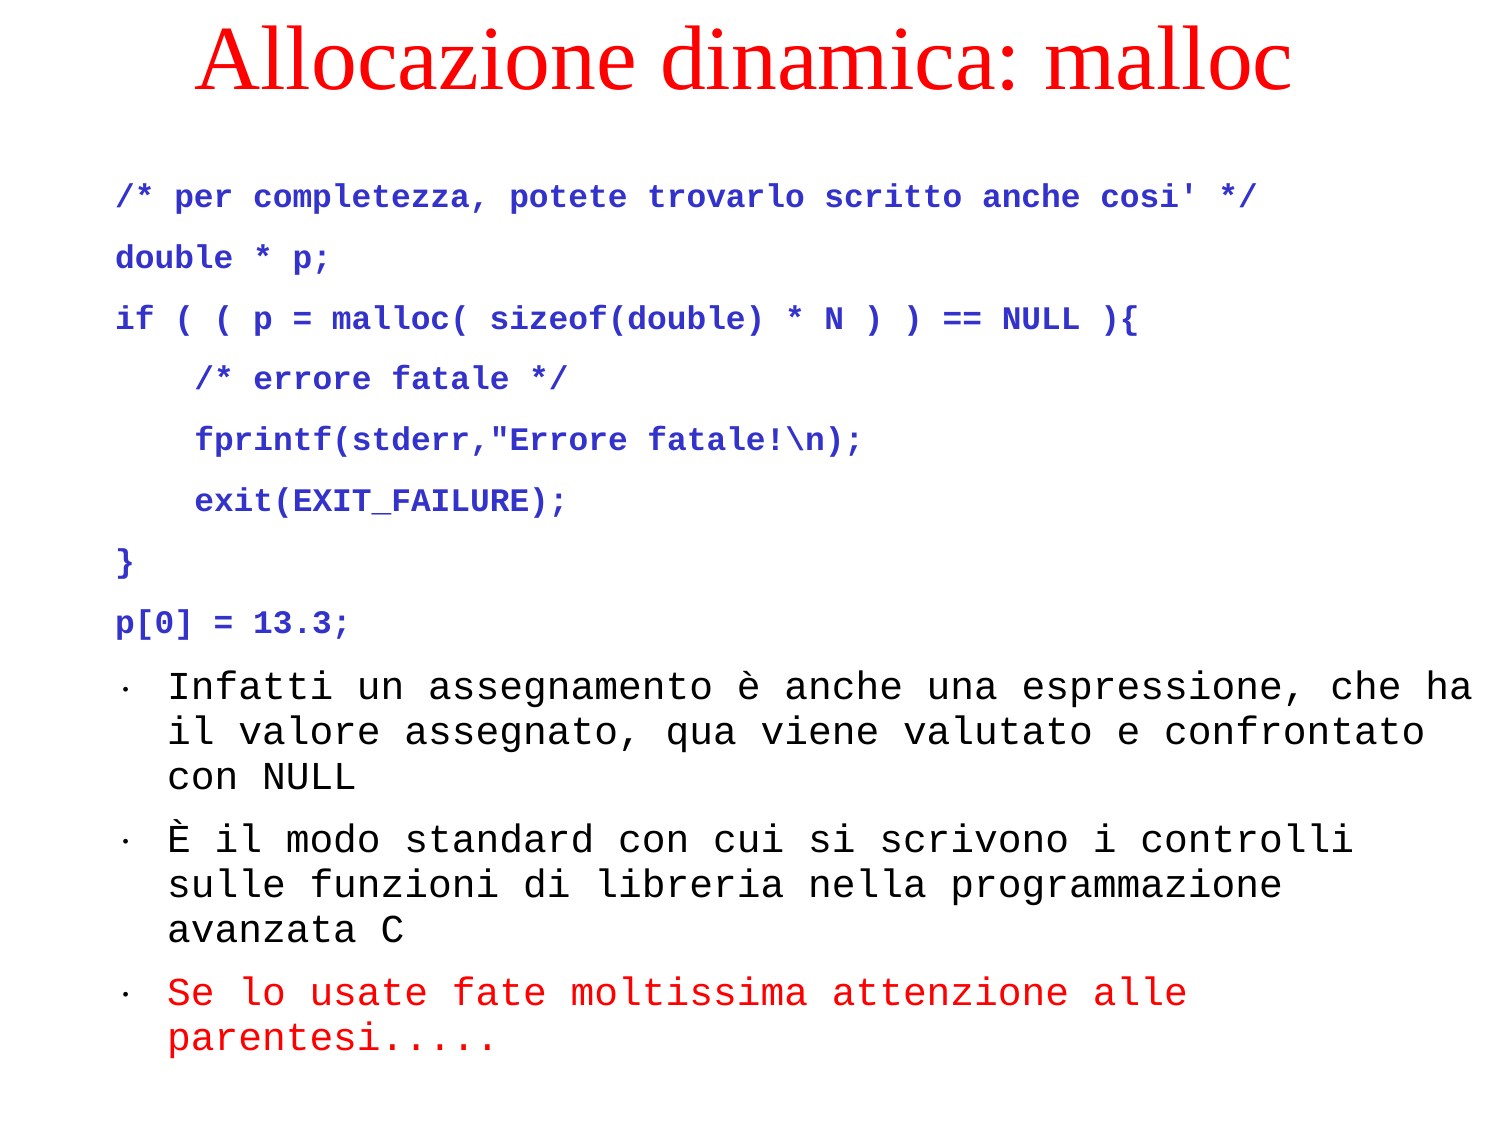

# Allocazione dinamica: malloc
/* per completezza, potete trovarlo scritto anche cosi' */
double * p;
if ( ( p = malloc( sizeof(double) * N ) ) == NULL ){
 /* errore fatale */
 fprintf(stderr,"Errore fatale!\n);
 exit(EXIT_FAILURE);
}
p[0] = 13.3;
Infatti un assegnamento è anche una espressione, che ha il valore assegnato, qua viene valutato e confrontato con NULL
È il modo standard con cui si scrivono i controlli sulle funzioni di libreria nella programmazione avanzata C
Se lo usate fate moltissima attenzione alle parentesi.....